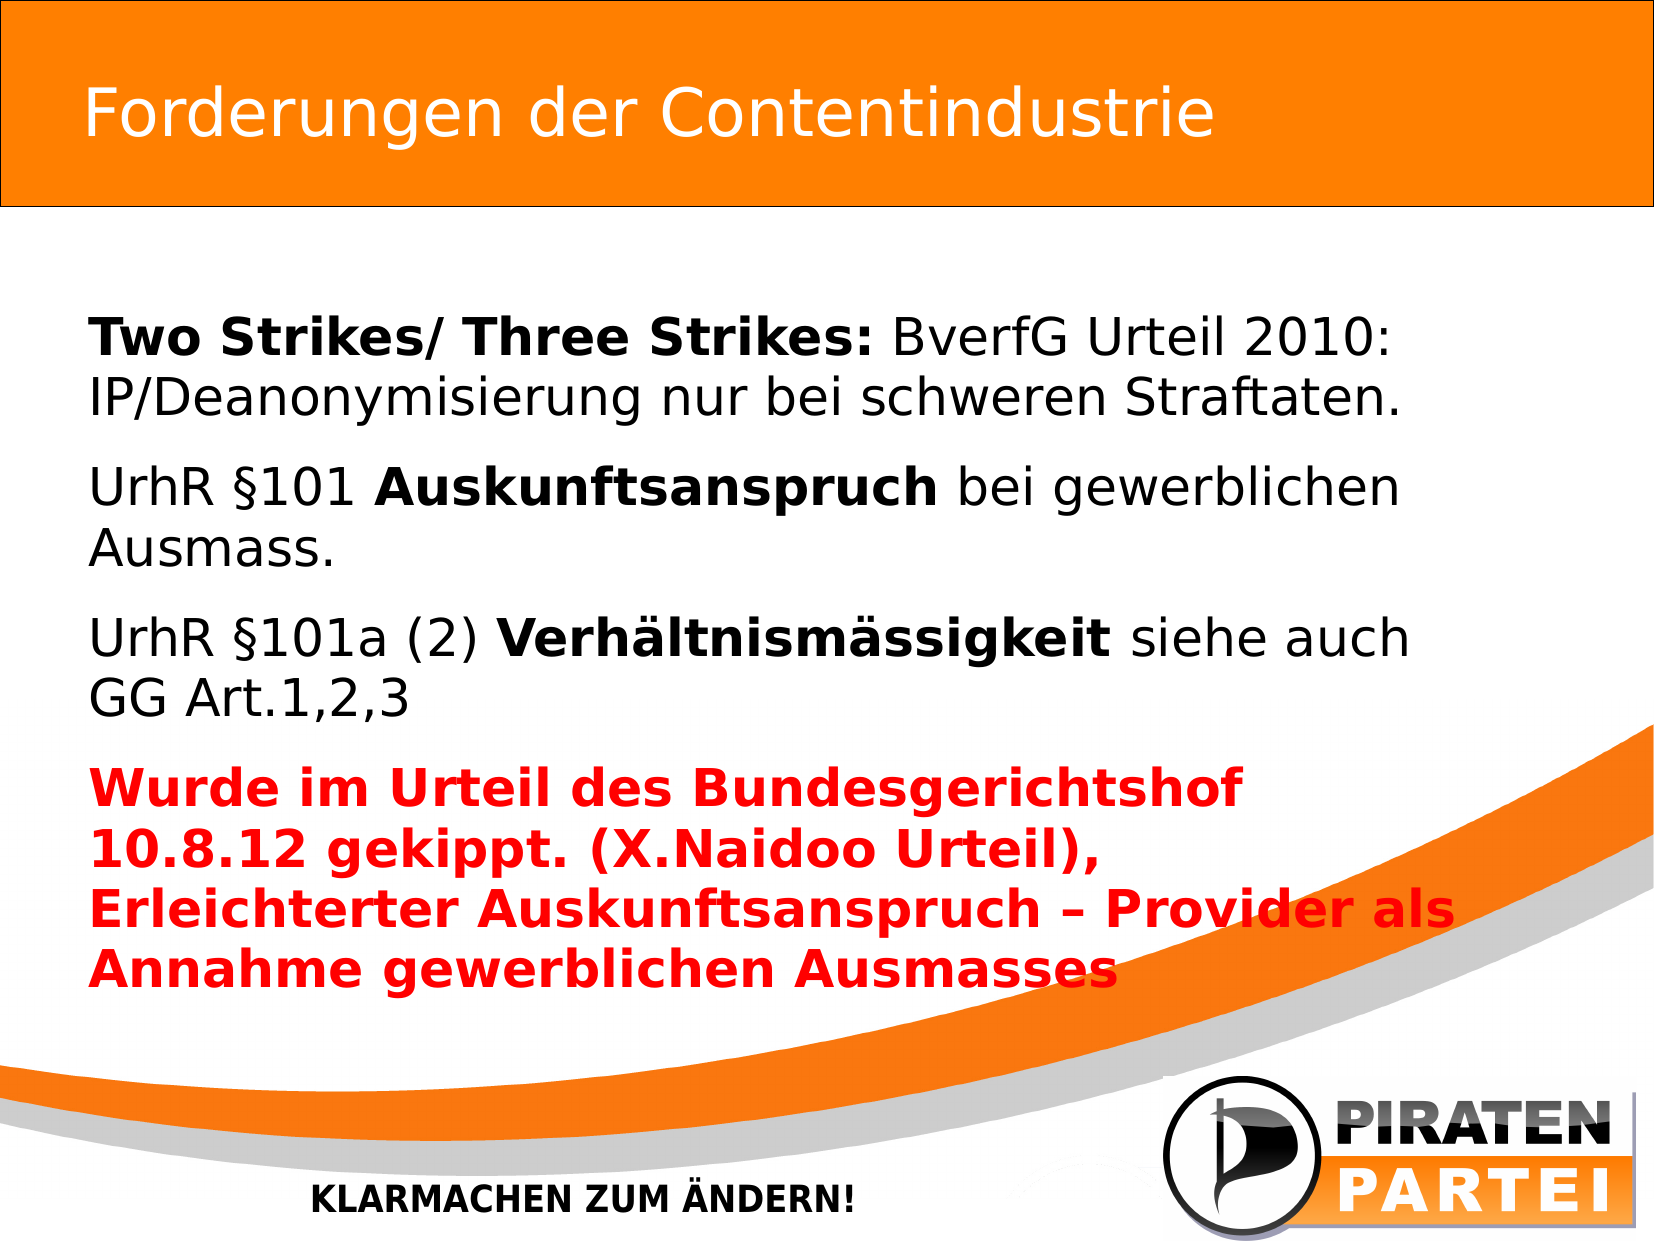

# Forderungen der Contentindustrie
Two Strikes/ Three Strikes: BverfG Urteil 2010: IP/Deanonymisierung nur bei schweren Straftaten.
UrhR §101 Auskunftsanspruch bei gewerblichen Ausmass.
UrhR §101a (2) Verhältnismässigkeit siehe auch GG Art.1,2,3
Wurde im Urteil des Bundesgerichtshof 10.8.12 gekippt. (X.Naidoo Urteil), Erleichterter Auskunftsanspruch – Provider als Annahme gewerblichen Ausmasses